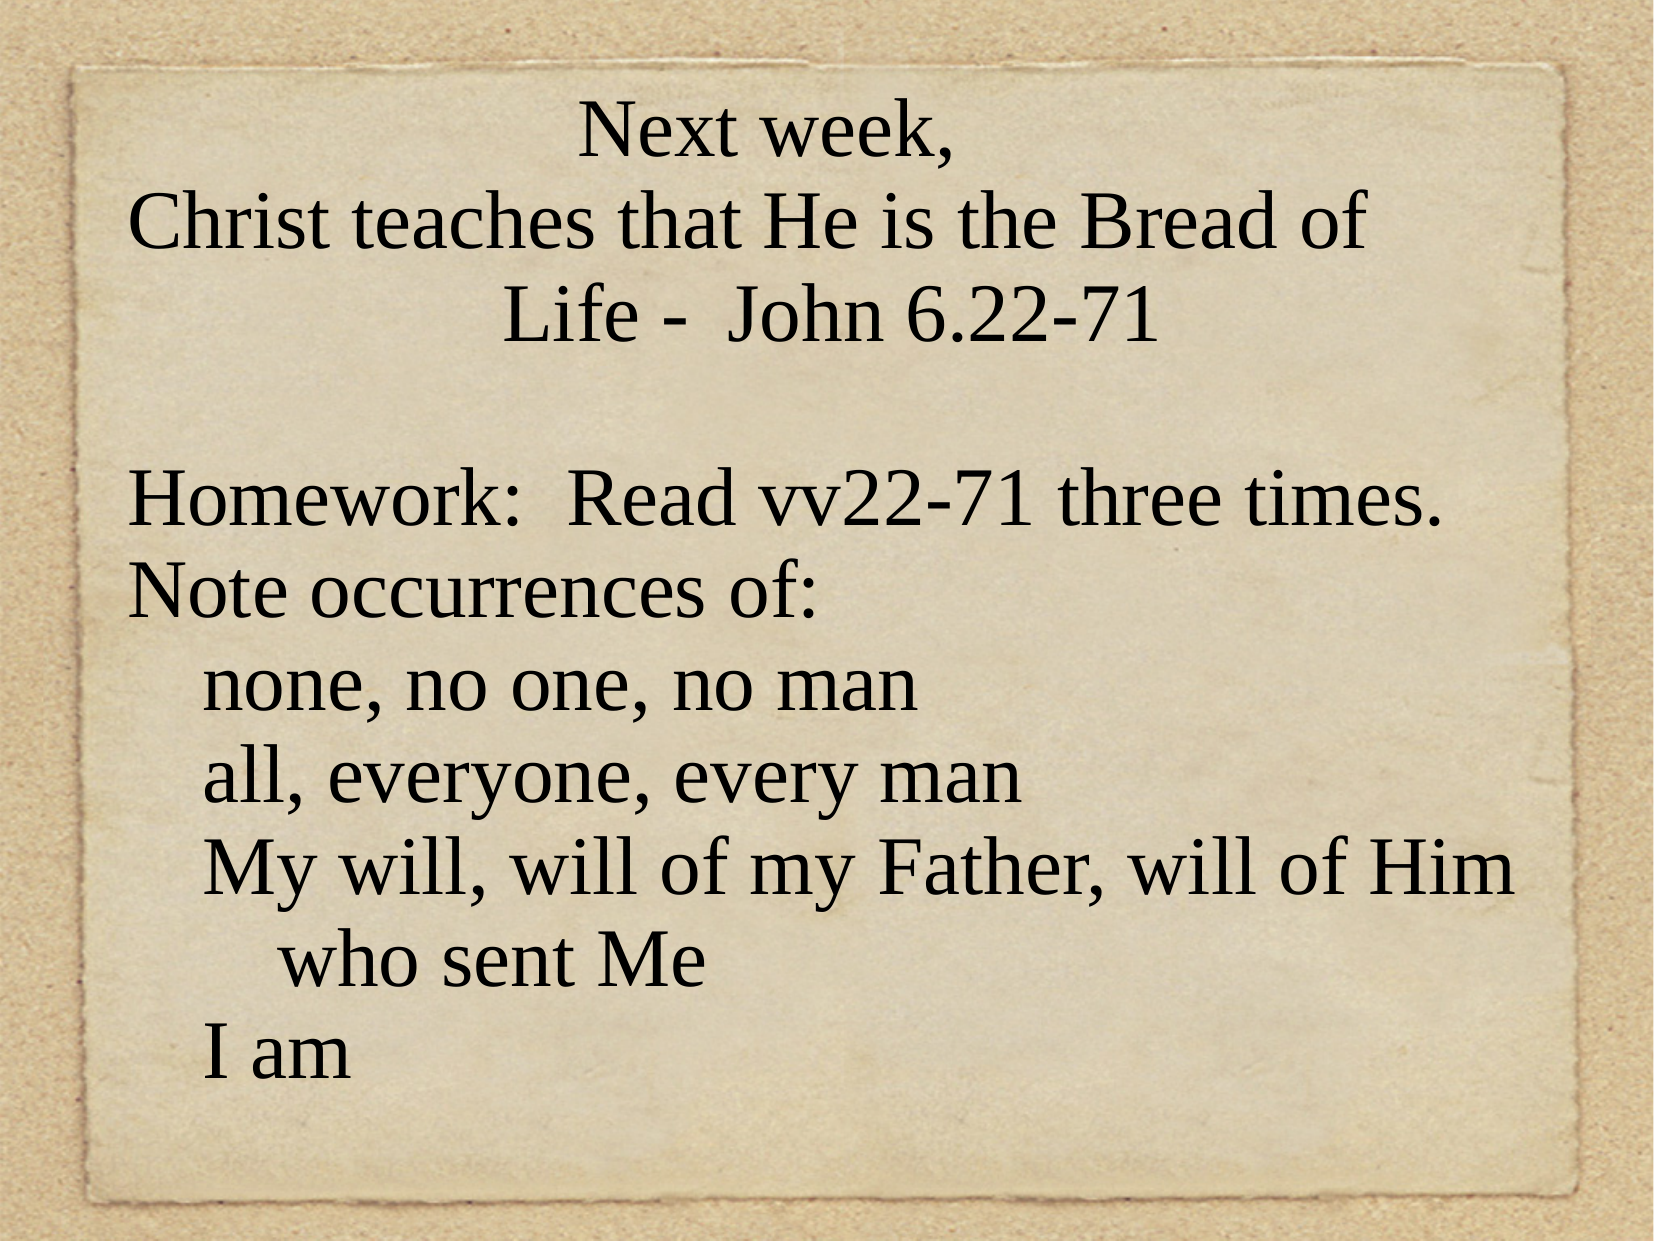

Next week,
Christ teaches that He is the Bread of 							Life -	John 6.22-71
Homework: Read vv22-71 three times. Note occurrences of:
	none, no one, no man
	all, everyone, every man
	My will, will of my Father, will of Him 		who sent Me
	I am